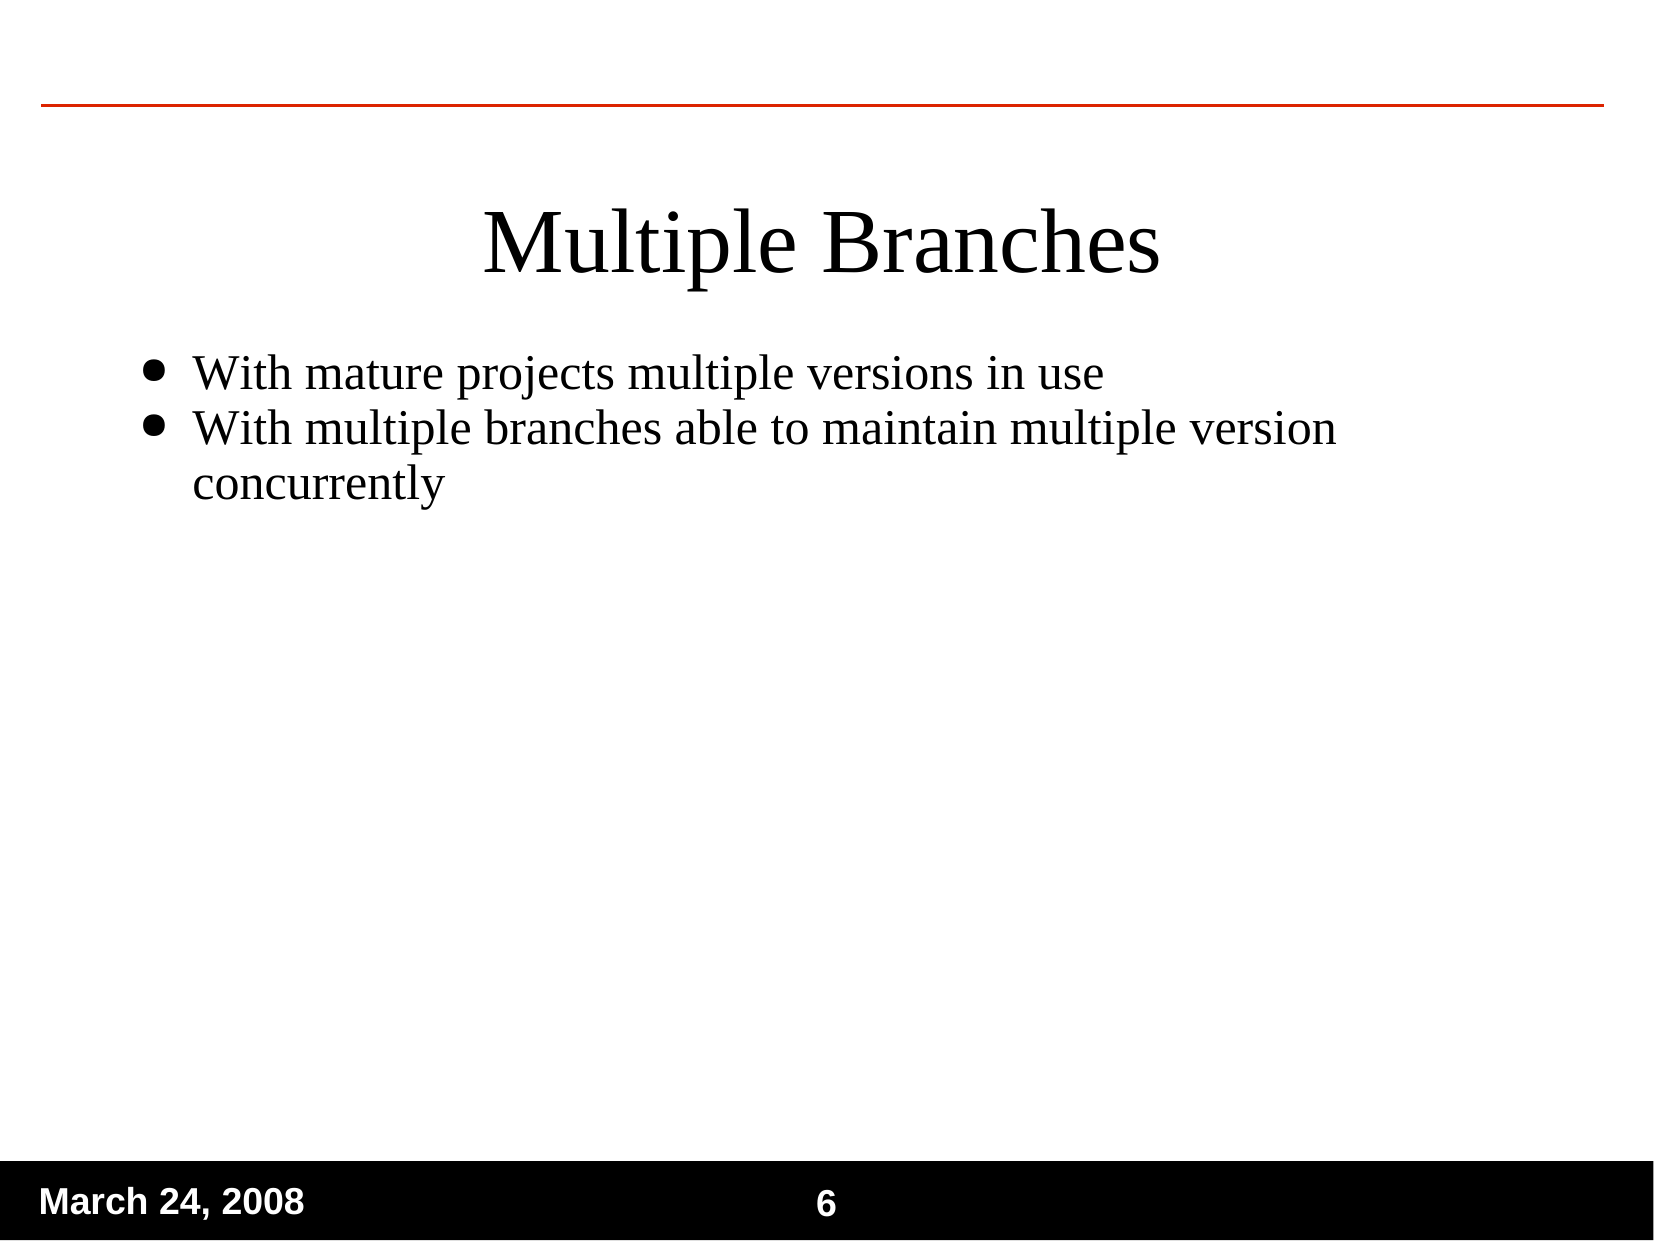

# Multiple Branches
With mature projects multiple versions in use
With multiple branches able to maintain multiple version concurrently